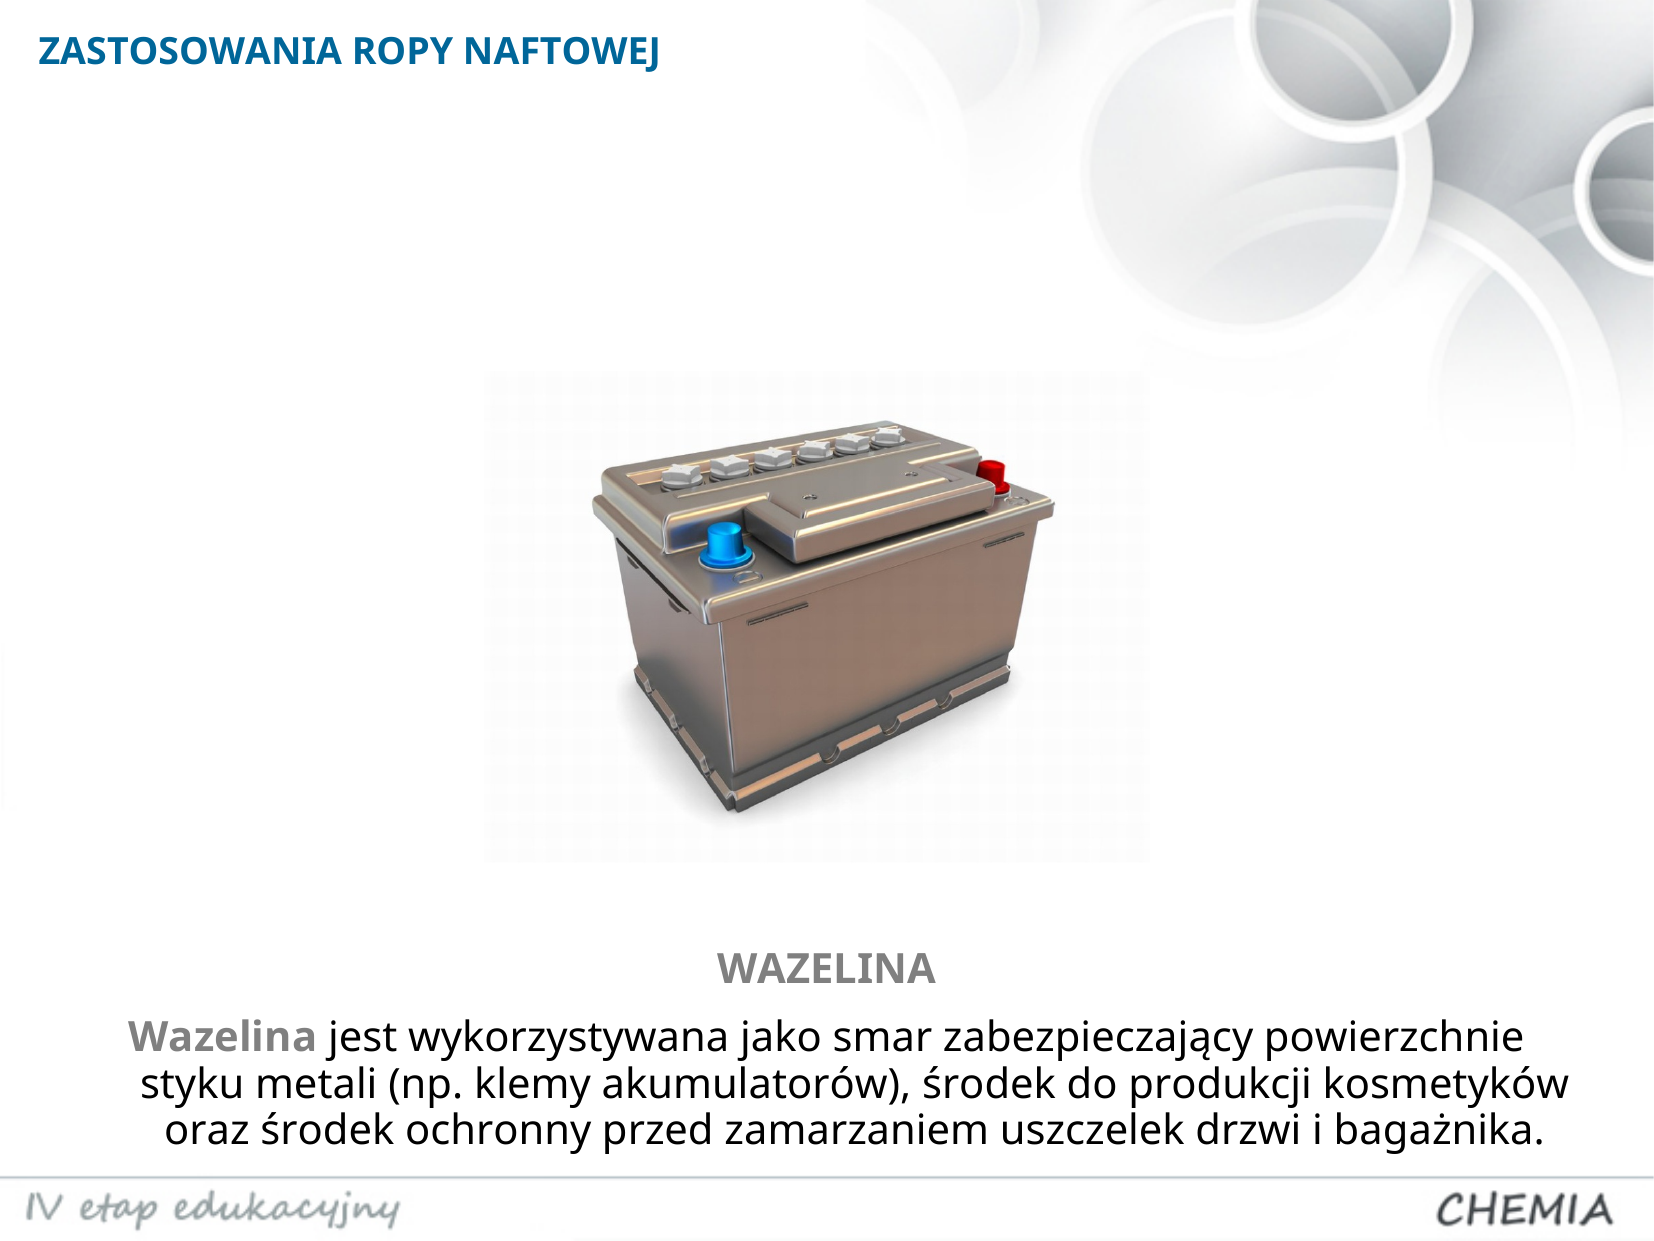

ZASTOSOWANIA ROPY NAFTOWEJ
WAZELINA
# Wazelina jest wykorzystywana jako smar zabezpieczający powierzchnie styku metali (np. klemy akumulatorów), środek do produkcji kosmetyków oraz środek ochronny przed zamarzaniem uszczelek drzwi i bagażnika.